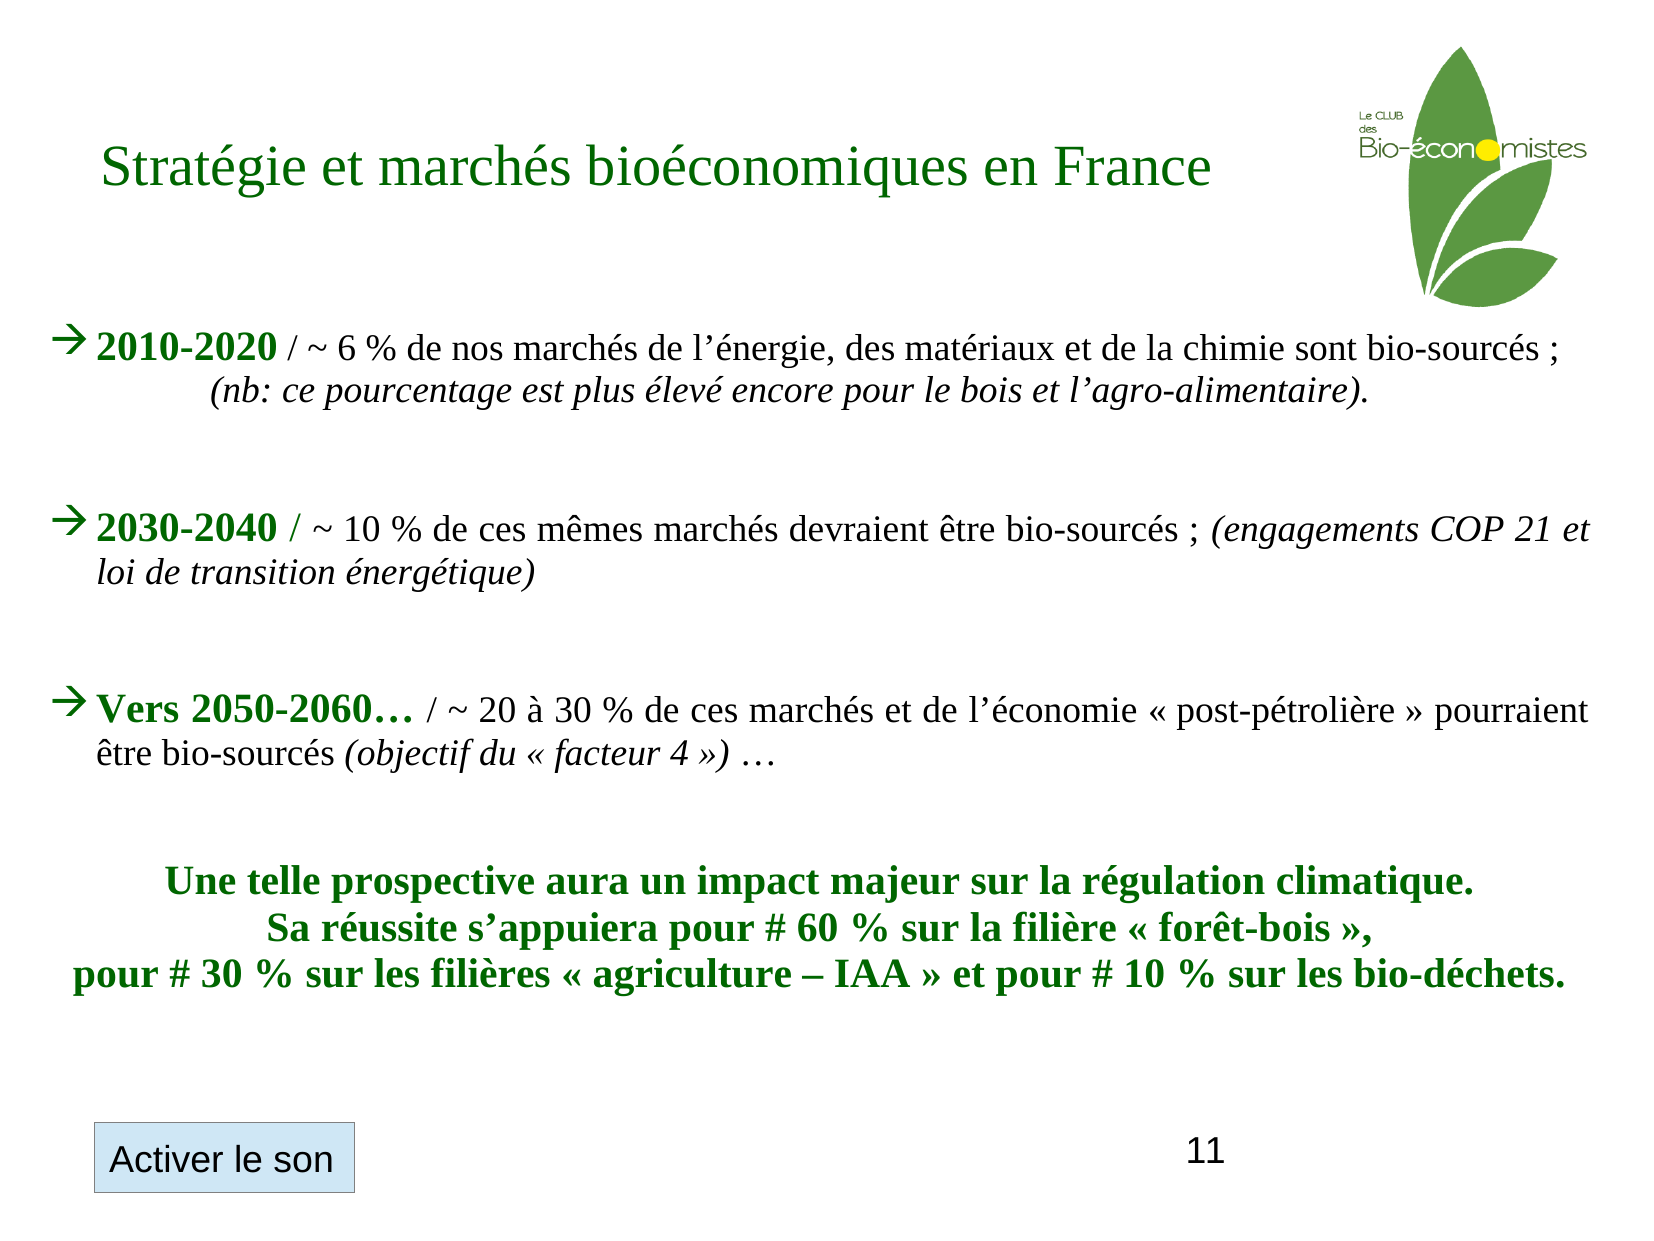

Stratégie et marchés bioéconomiques en France
2010-2020 / ~ 6 % de nos marchés de l’énergie, des matériaux et de la chimie sont bio-sourcés ; (nb: ce pourcentage est plus élevé encore pour le bois et l’agro-alimentaire).
2030-2040 / ~ 10 % de ces mêmes marchés devraient être bio-sourcés ; (engagements COP 21 et loi de transition énergétique)
Vers 2050-2060… / ~ 20 à 30 % de ces marchés et de l’économie « post-pétrolière » pourraient être bio-sourcés (objectif du « facteur 4 ») …
Une telle prospective aura un impact majeur sur la régulation climatique.
Sa réussite s’appuiera pour # 60 % sur la filière « forêt-bois »,
pour # 30 % sur les filières « agriculture – IAA » et pour # 10 % sur les bio-déchets.
Activer le son